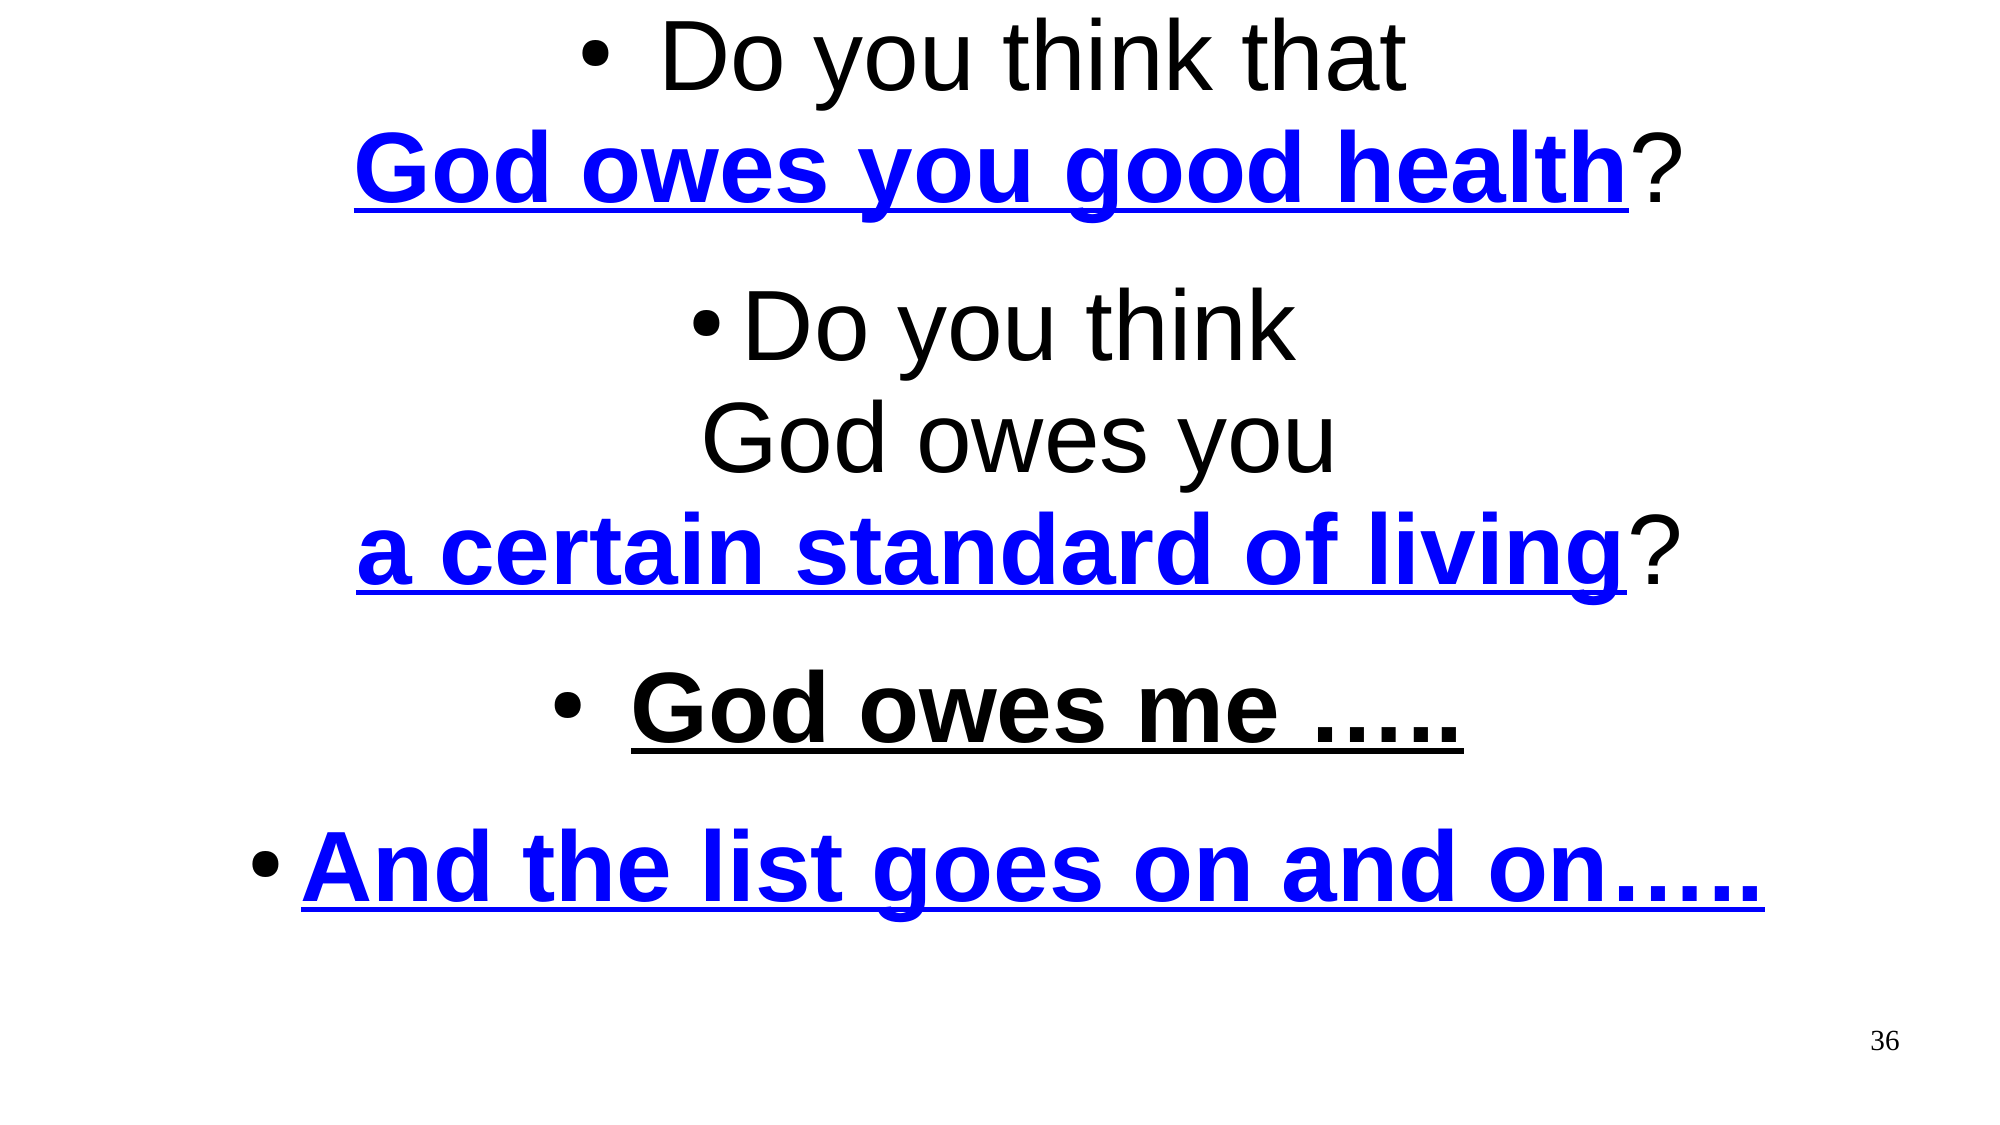

# Do you think that God owes you good health?
Do you think
God owes you
a certain standard of living?
 God owes me …..
And the list goes on and on…..
36